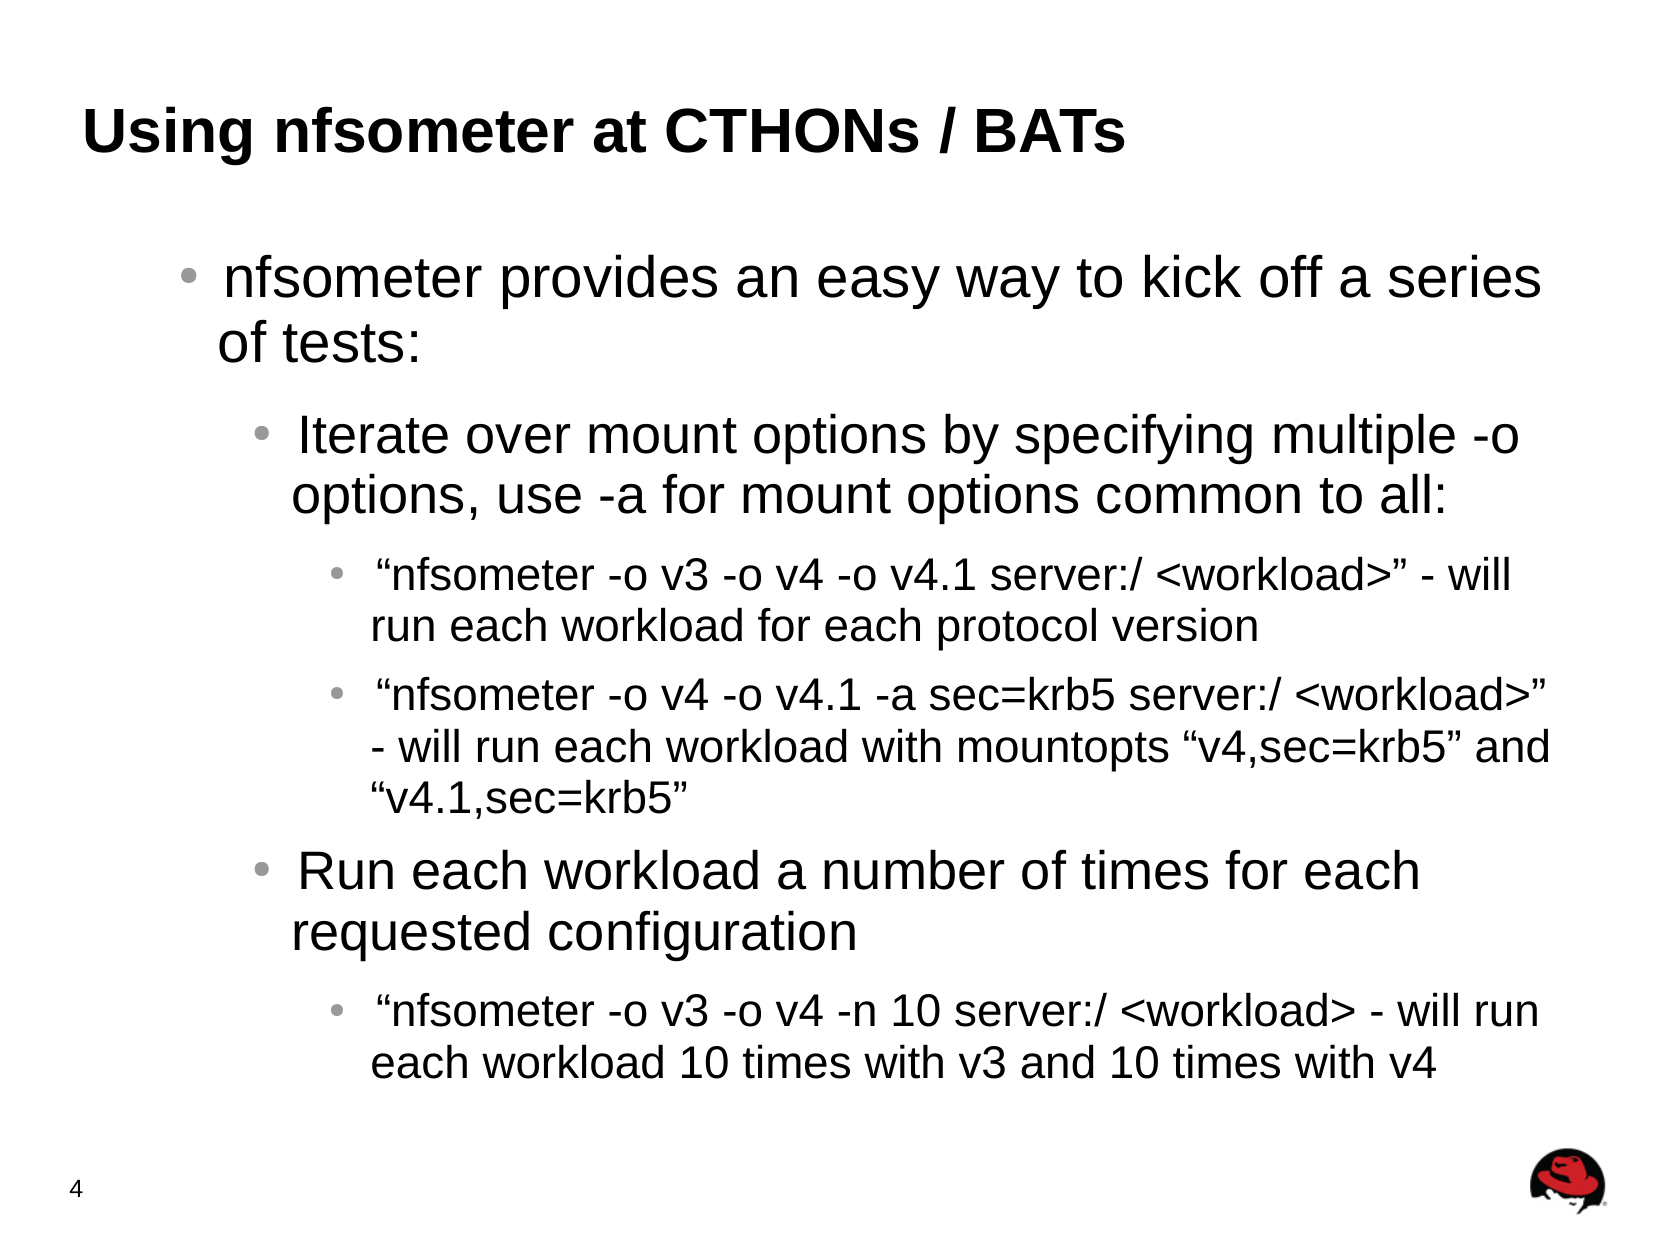

# Using nfsometer at CTHONs / BATs
nfsometer provides an easy way to kick off a series of tests:
Iterate over mount options by specifying multiple -o options, use -a for mount options common to all:
“nfsometer -o v3 -o v4 -o v4.1 server:/ <workload>” - will run each workload for each protocol version
“nfsometer -o v4 -o v4.1 -a sec=krb5 server:/ <workload>” - will run each workload with mountopts “v4,sec=krb5” and “v4.1,sec=krb5”
Run each workload a number of times for each requested configuration
“nfsometer -o v3 -o v4 -n 10 server:/ <workload> - will run each workload 10 times with v3 and 10 times with v4